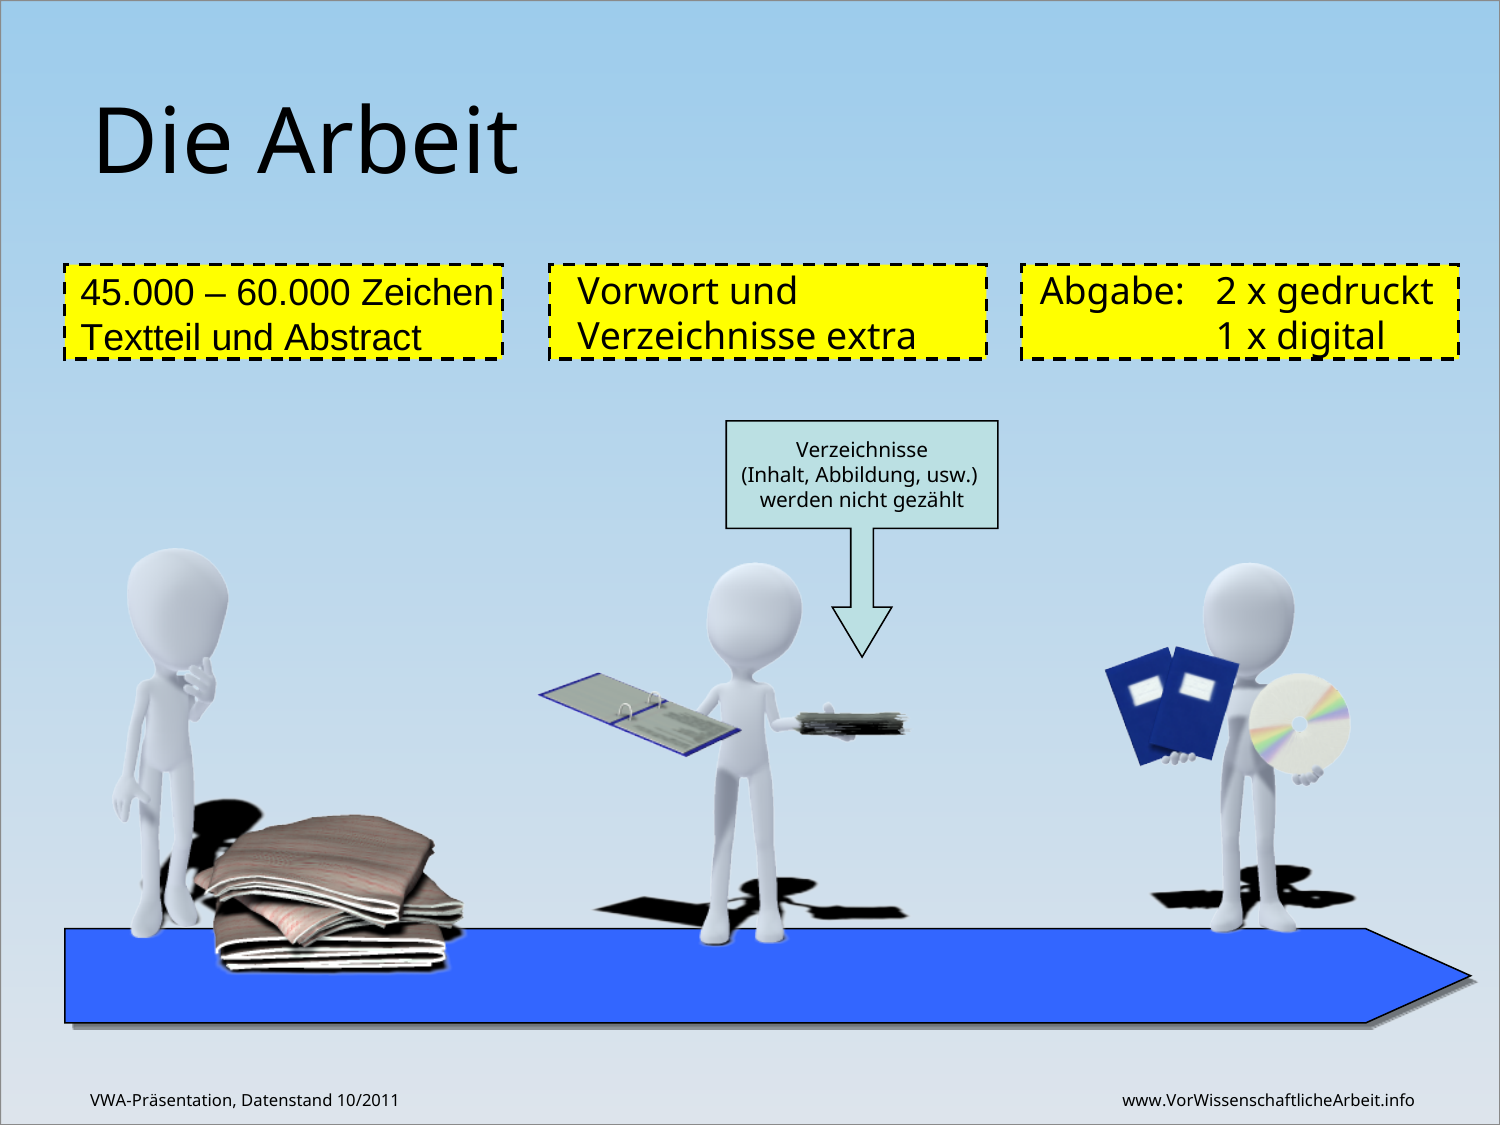

# Die Arbeit
Vorwort und
Verzeichnisse extra
Abgabe:	2 x gedruckt
	1 x digital
45.000 – 60.000 Zeichen
Textteil und Abstract
Verzeichnisse
(Inhalt, Abbildung, usw.)
werden nicht gezählt